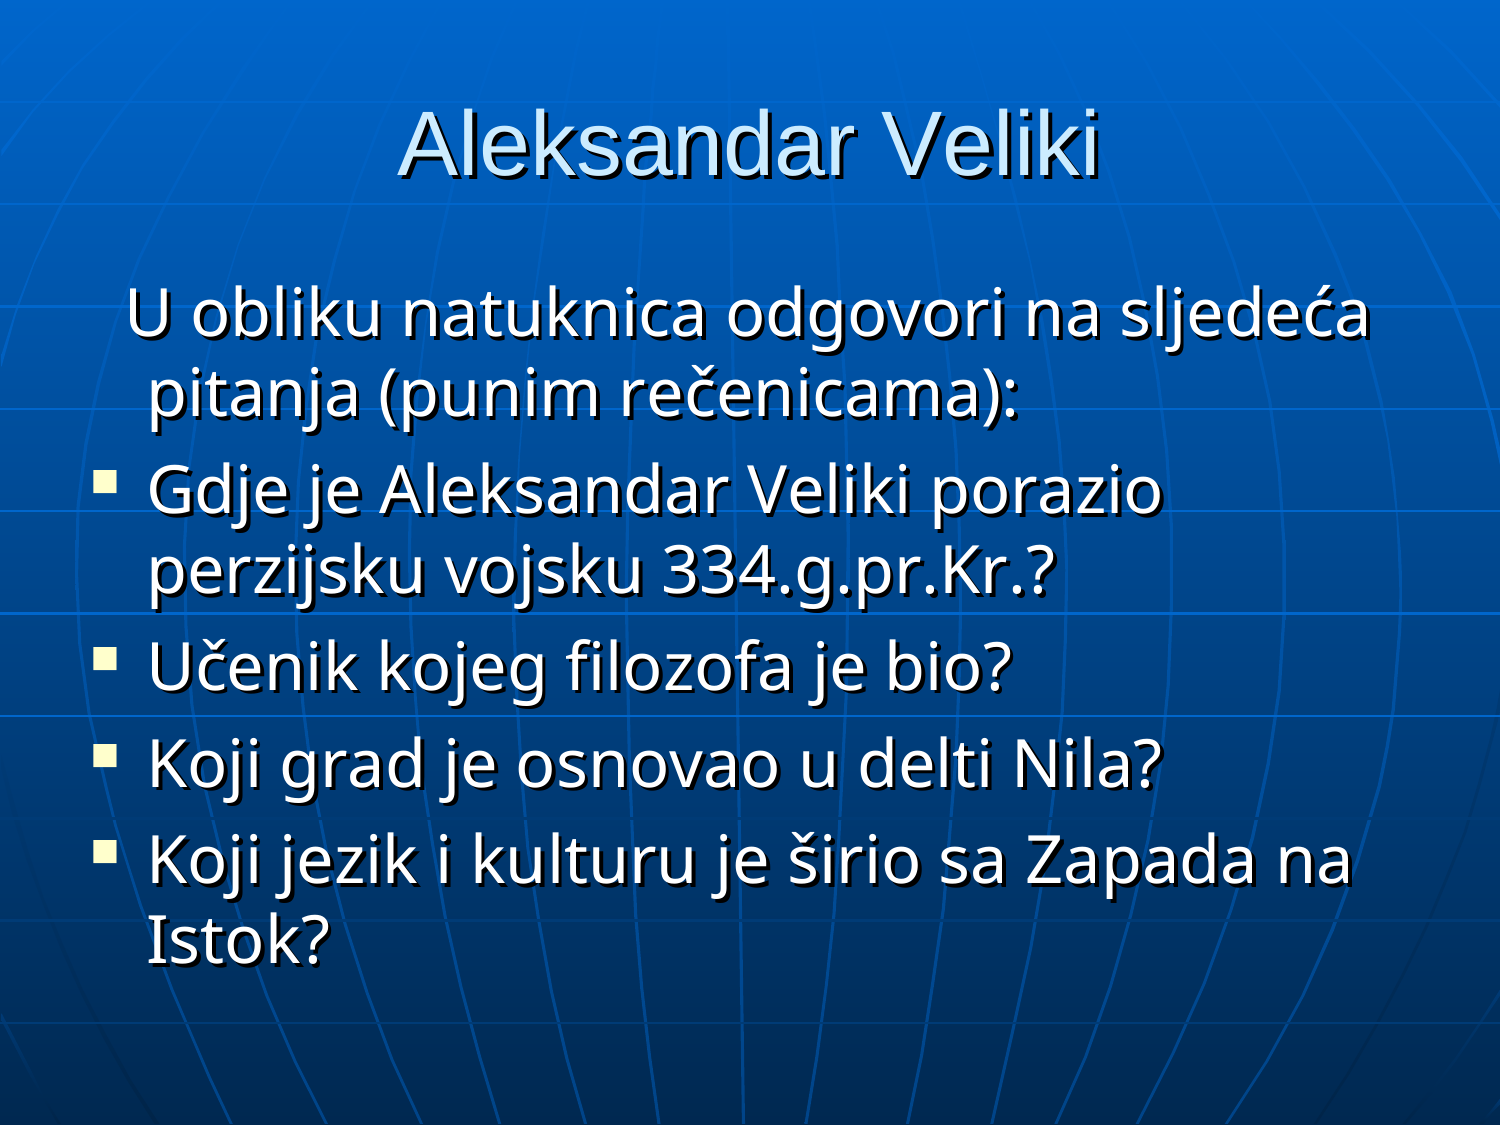

# Aleksandar Veliki
 U obliku natuknica odgovori na sljedeća pitanja (punim rečenicama):
Gdje je Aleksandar Veliki porazio perzijsku vojsku 334.g.pr.Kr.?
Učenik kojeg filozofa je bio?
Koji grad je osnovao u delti Nila?
Koji jezik i kulturu je širio sa Zapada na Istok?